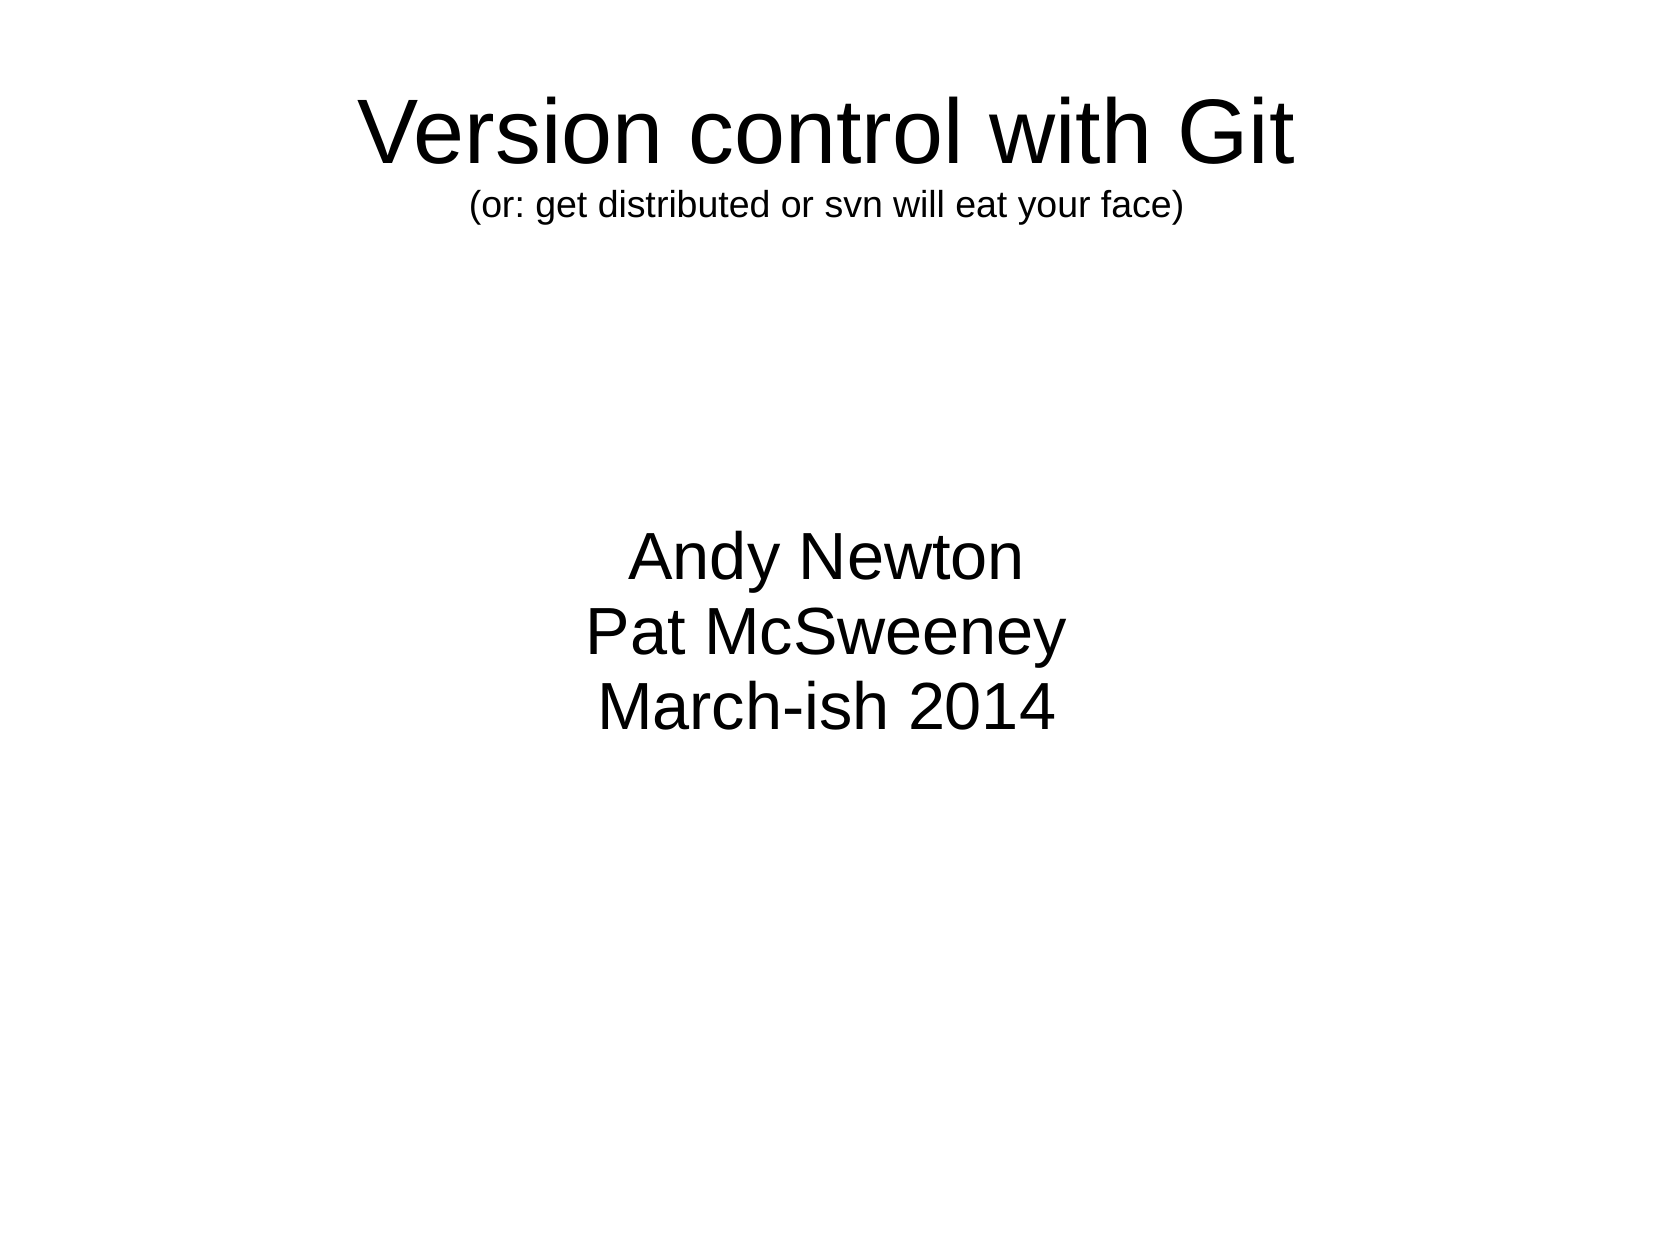

# Version control with Git (or: get distributed or svn will eat your face)
Andy Newton
Pat McSweeney
March-ish 2014